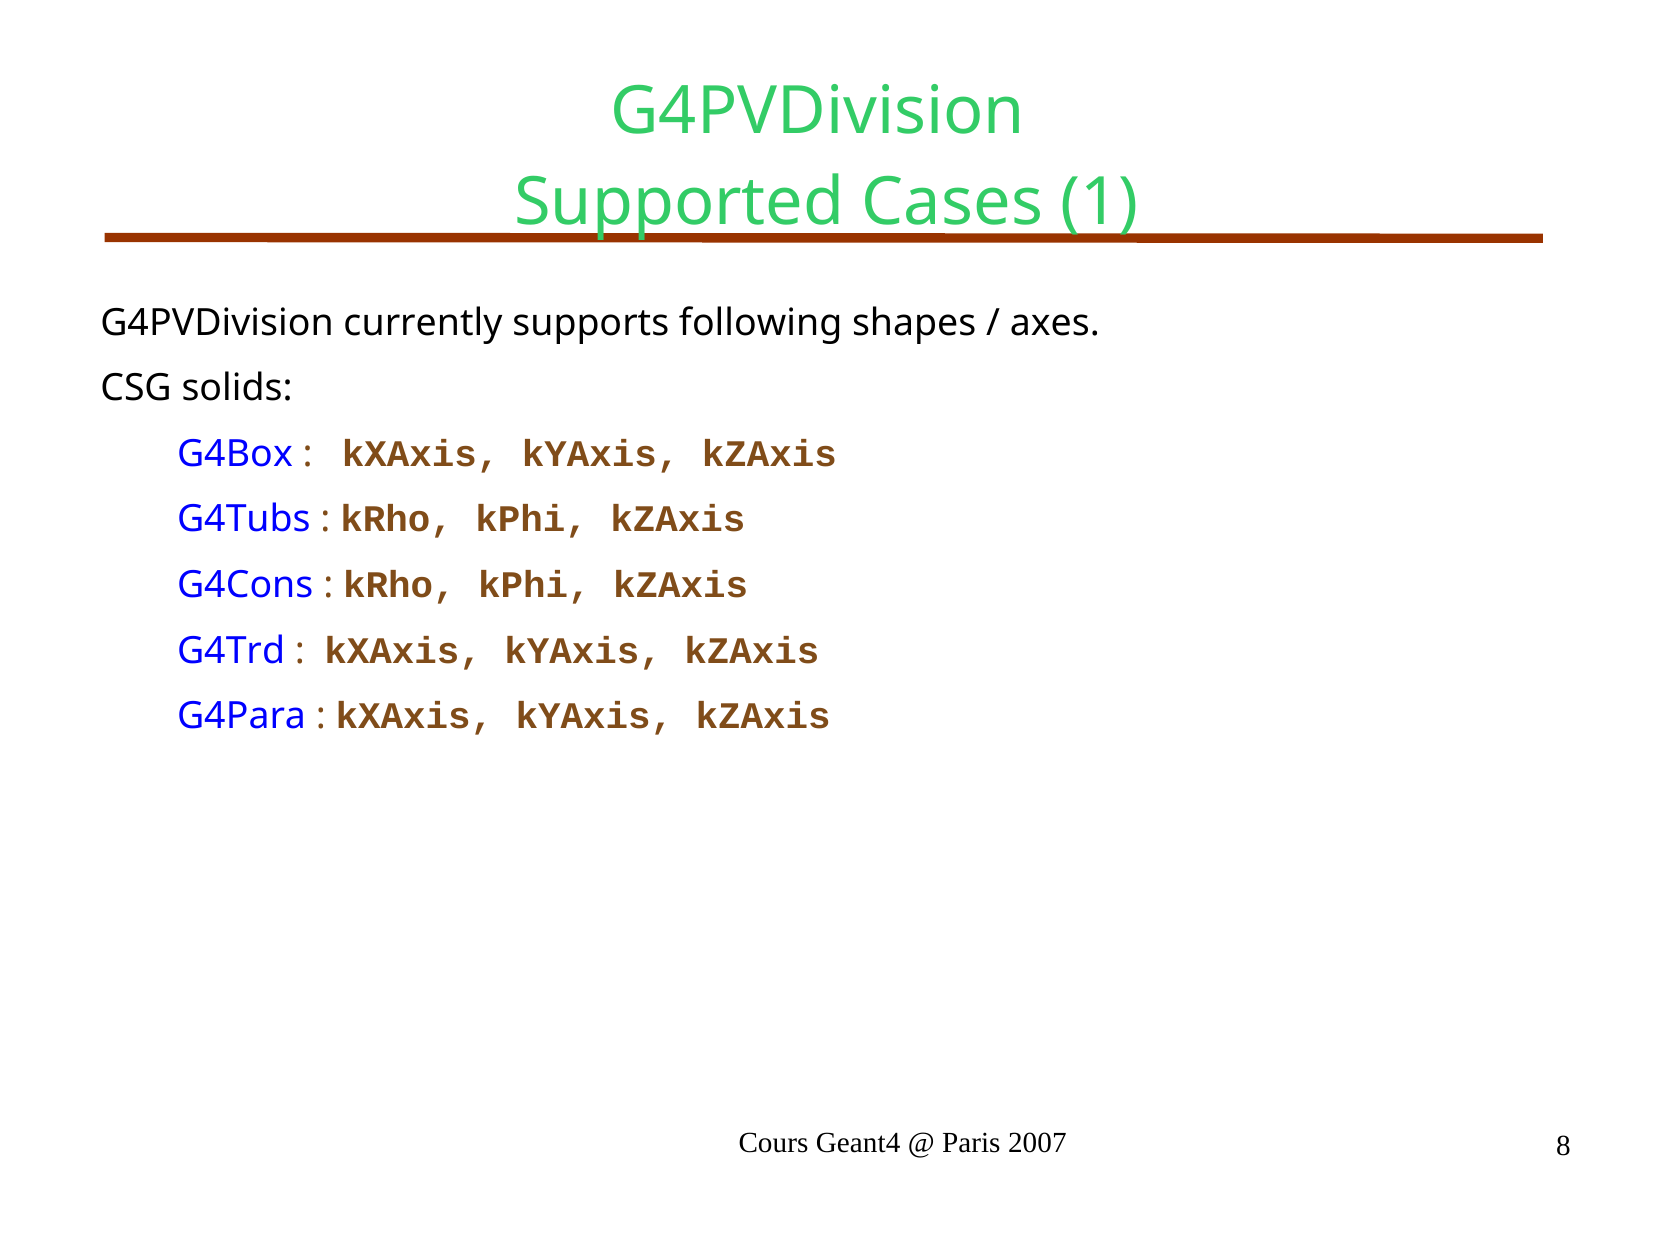

# G4PVDivision Supported Cases (1)
G4PVDivision currently supports following shapes / axes.
CSG solids:
G4Box : kXAxis, kYAxis, kZAxis
G4Tubs : kRho, kPhi, kZAxis
G4Cons : kRho, kPhi, kZAxis
G4Trd : kXAxis, kYAxis, kZAxis
G4Para : kXAxis, kYAxis, kZAxis
Cours Geant4 @ Paris 2007
8